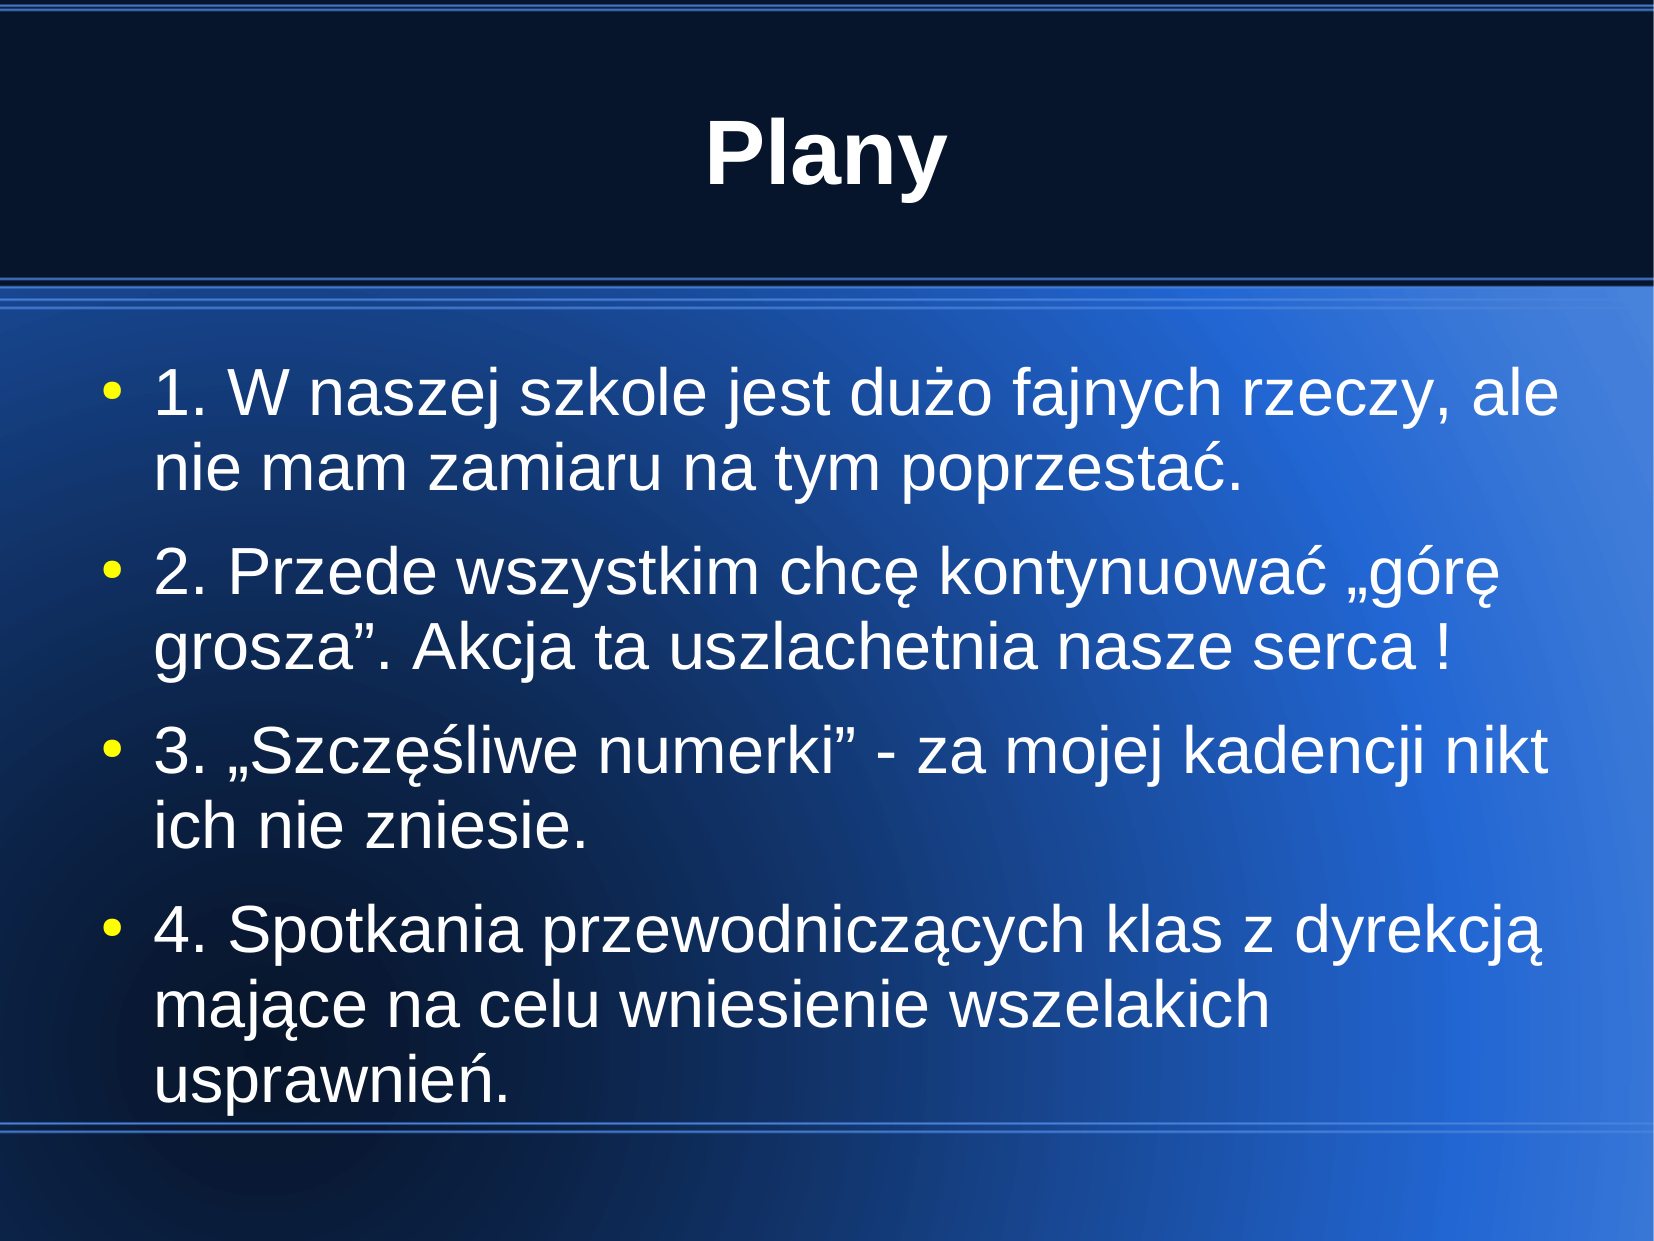

# Plany
1. W naszej szkole jest dużo fajnych rzeczy, ale nie mam zamiaru na tym poprzestać.
2. Przede wszystkim chcę kontynuować „górę grosza”. Akcja ta uszlachetnia nasze serca !
3. „Szczęśliwe numerki” - za mojej kadencji nikt ich nie zniesie.
4. Spotkania przewodniczących klas z dyrekcją mające na celu wniesienie wszelakich usprawnień.